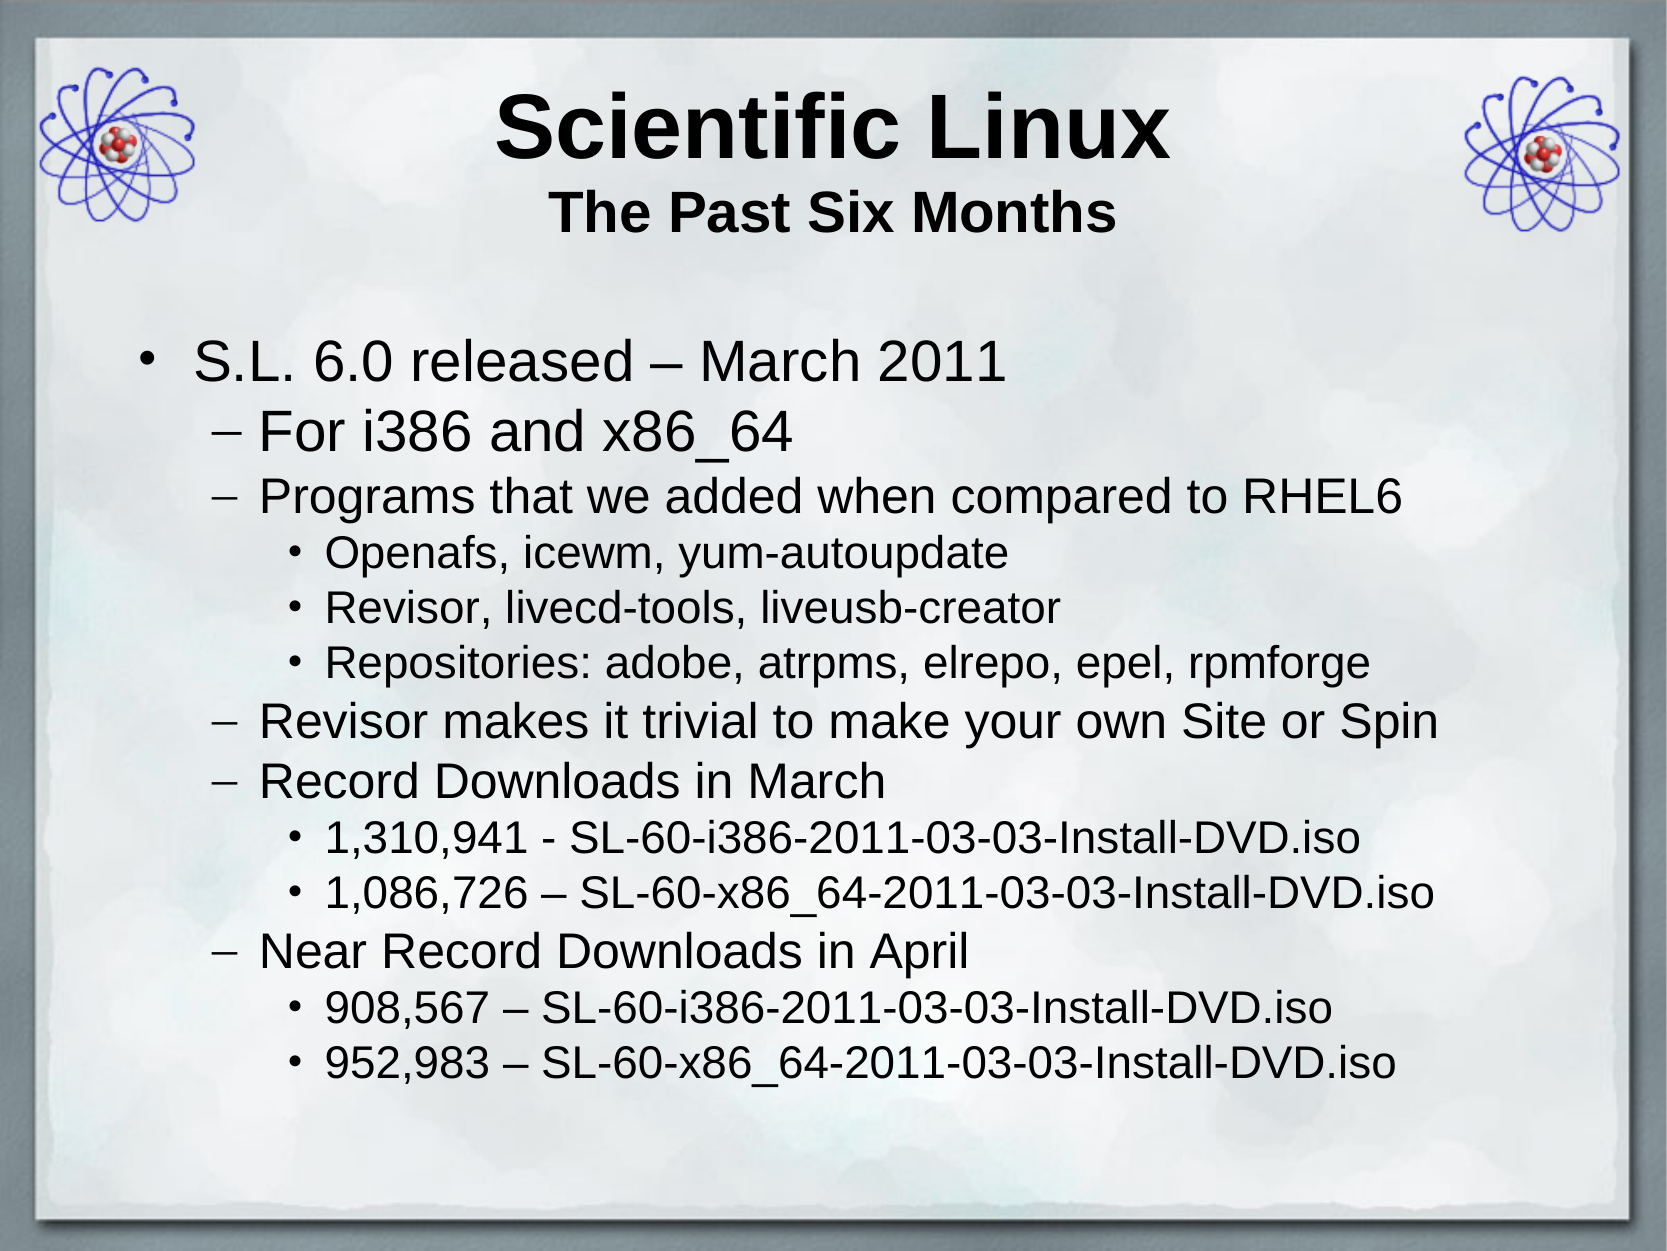

# Scientific Linux The Past Six Months
S.L. 6.0 released – March 2011
For i386 and x86_64
Programs that we added when compared to RHEL6
Openafs, icewm, yum-autoupdate
Revisor, livecd-tools, liveusb-creator
Repositories: adobe, atrpms, elrepo, epel, rpmforge
Revisor makes it trivial to make your own Site or Spin
Record Downloads in March
1,310,941 - SL-60-i386-2011-03-03-Install-DVD.iso
1,086,726 – SL-60-x86_64-2011-03-03-Install-DVD.iso
Near Record Downloads in April
908,567 – SL-60-i386-2011-03-03-Install-DVD.iso
952,983 – SL-60-x86_64-2011-03-03-Install-DVD.iso